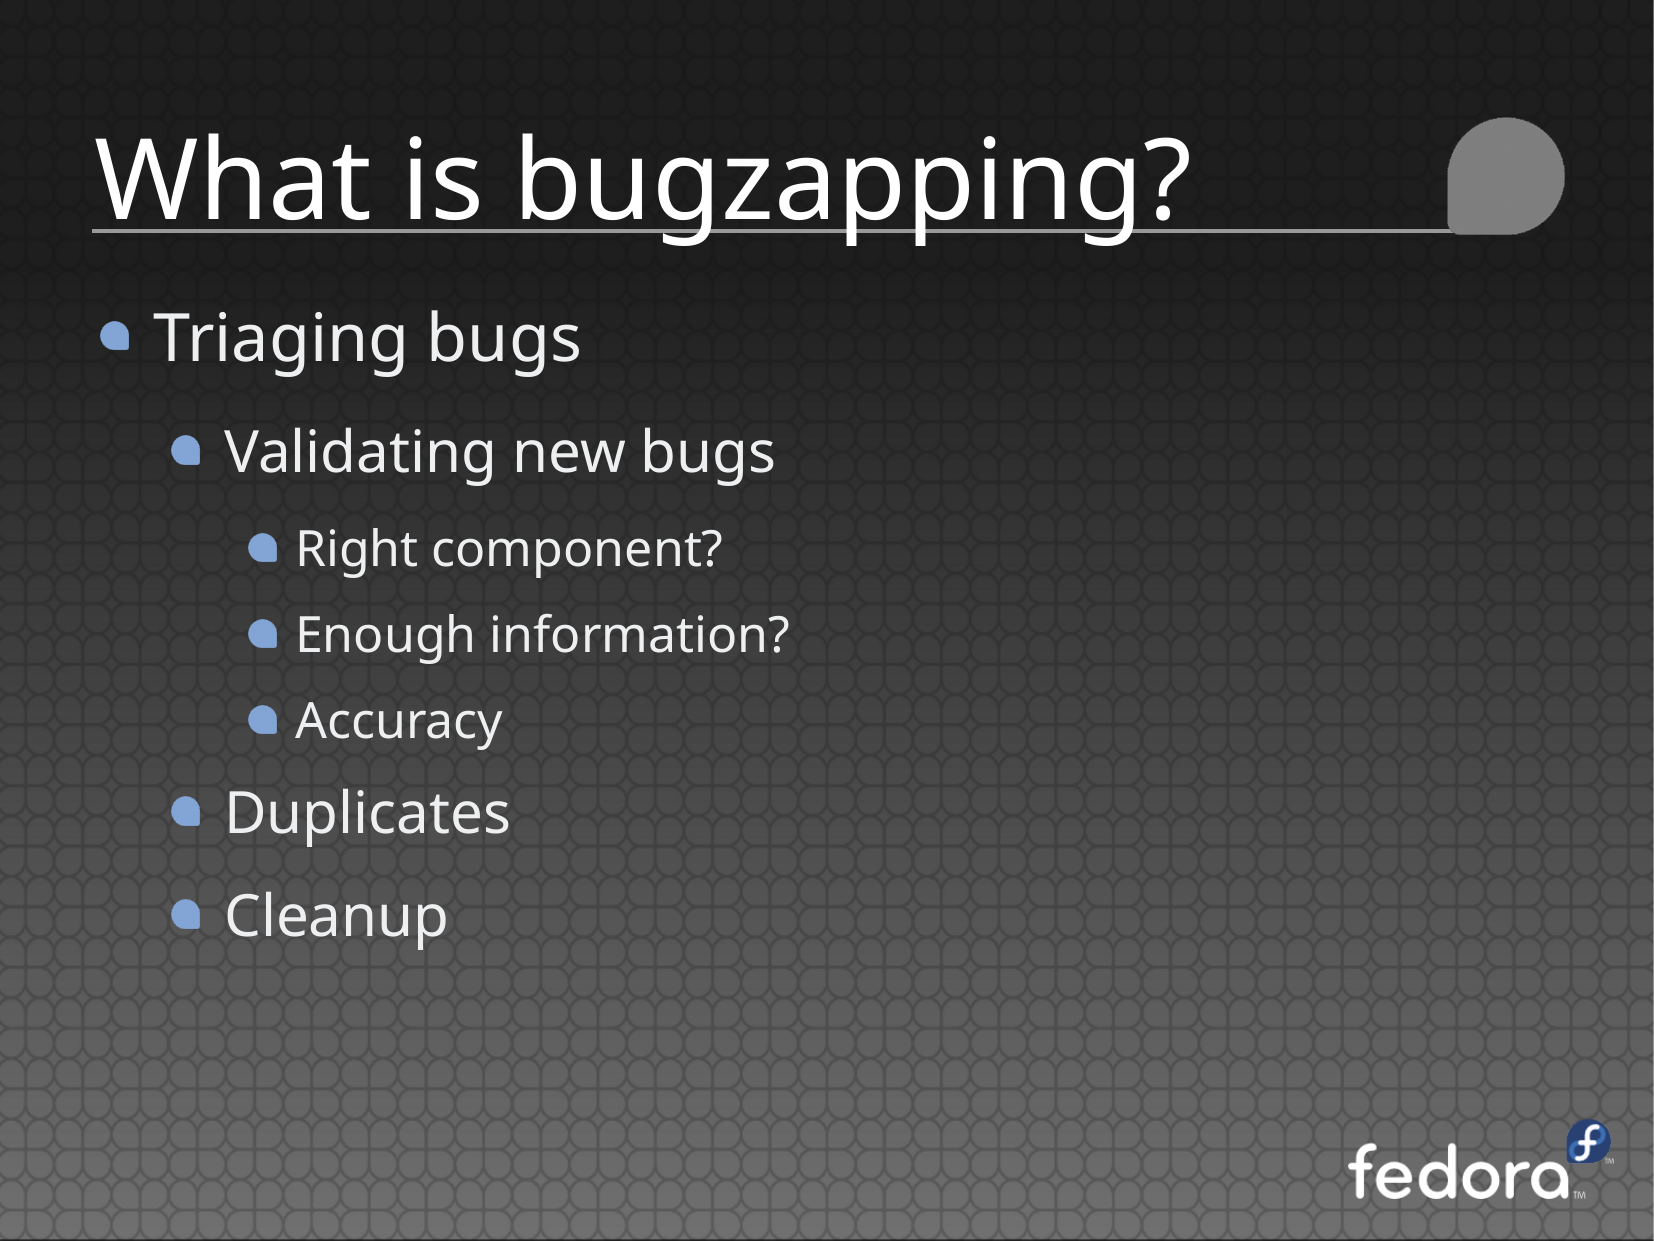

What is bugzapping?
# Triaging bugs
Validating new bugs
Right component?
Enough information?
Accuracy
Duplicates
Cleanup